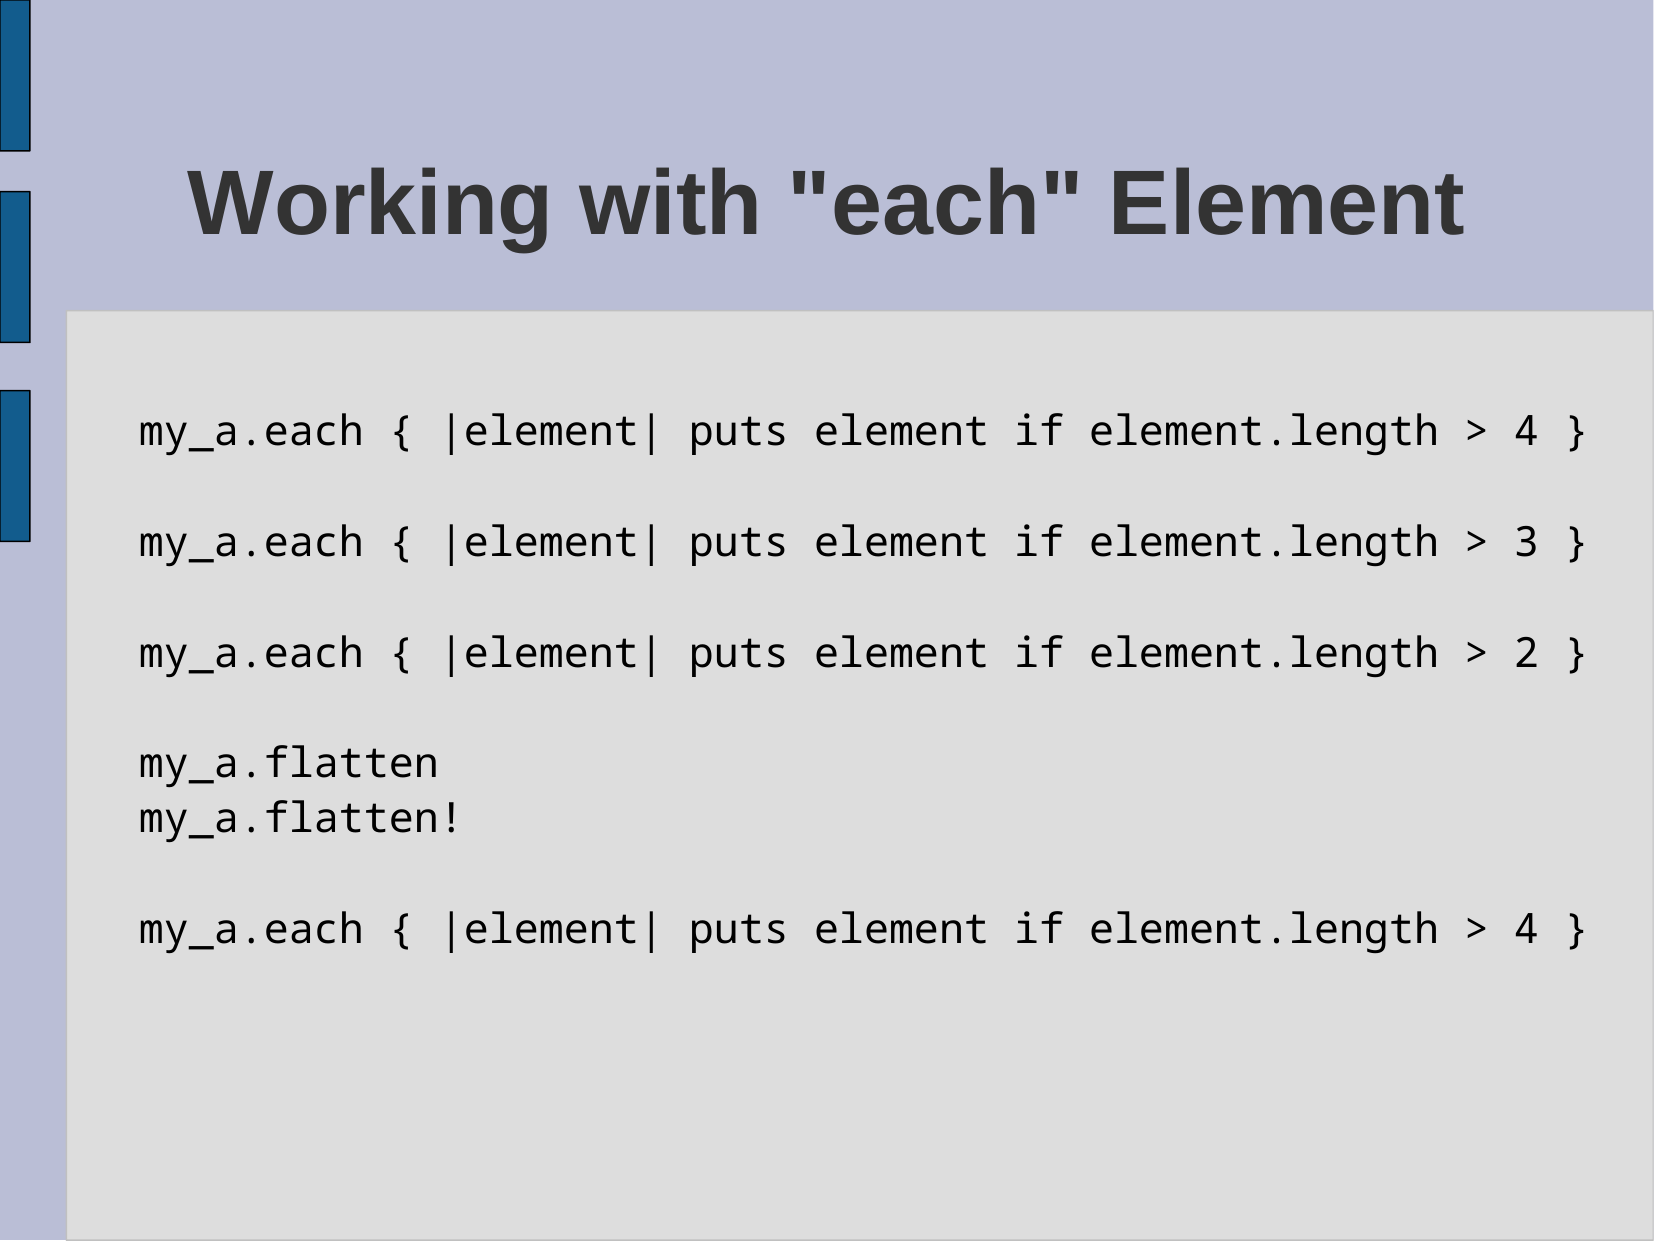

#
Working with "each" Element
my_a.each { |element| puts element if element.length > 4 }
my_a.each { |element| puts element if element.length > 3 }
my_a.each { |element| puts element if element.length > 2 }
my_a.flatten
my_a.flatten!
my_a.each { |element| puts element if element.length > 4 }